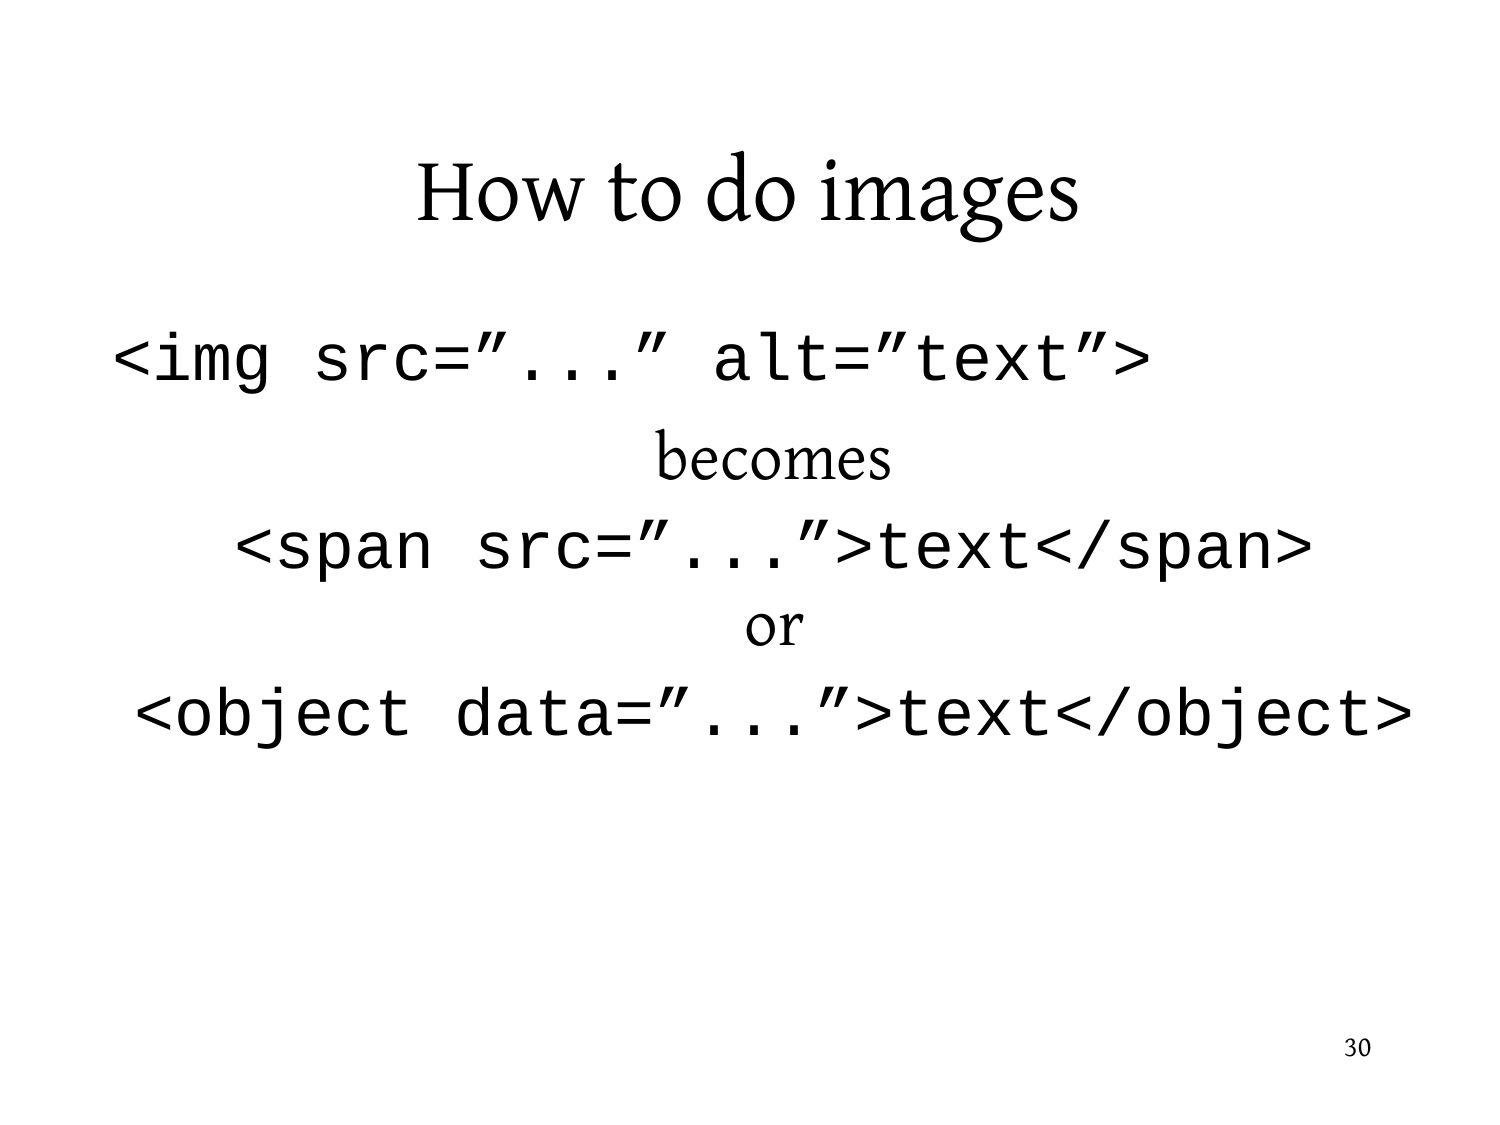

# How to do images
<img src=”...” alt=”text”>
becomes
<span src=”...”>text</span>
or
<object data=”...”>text</object>